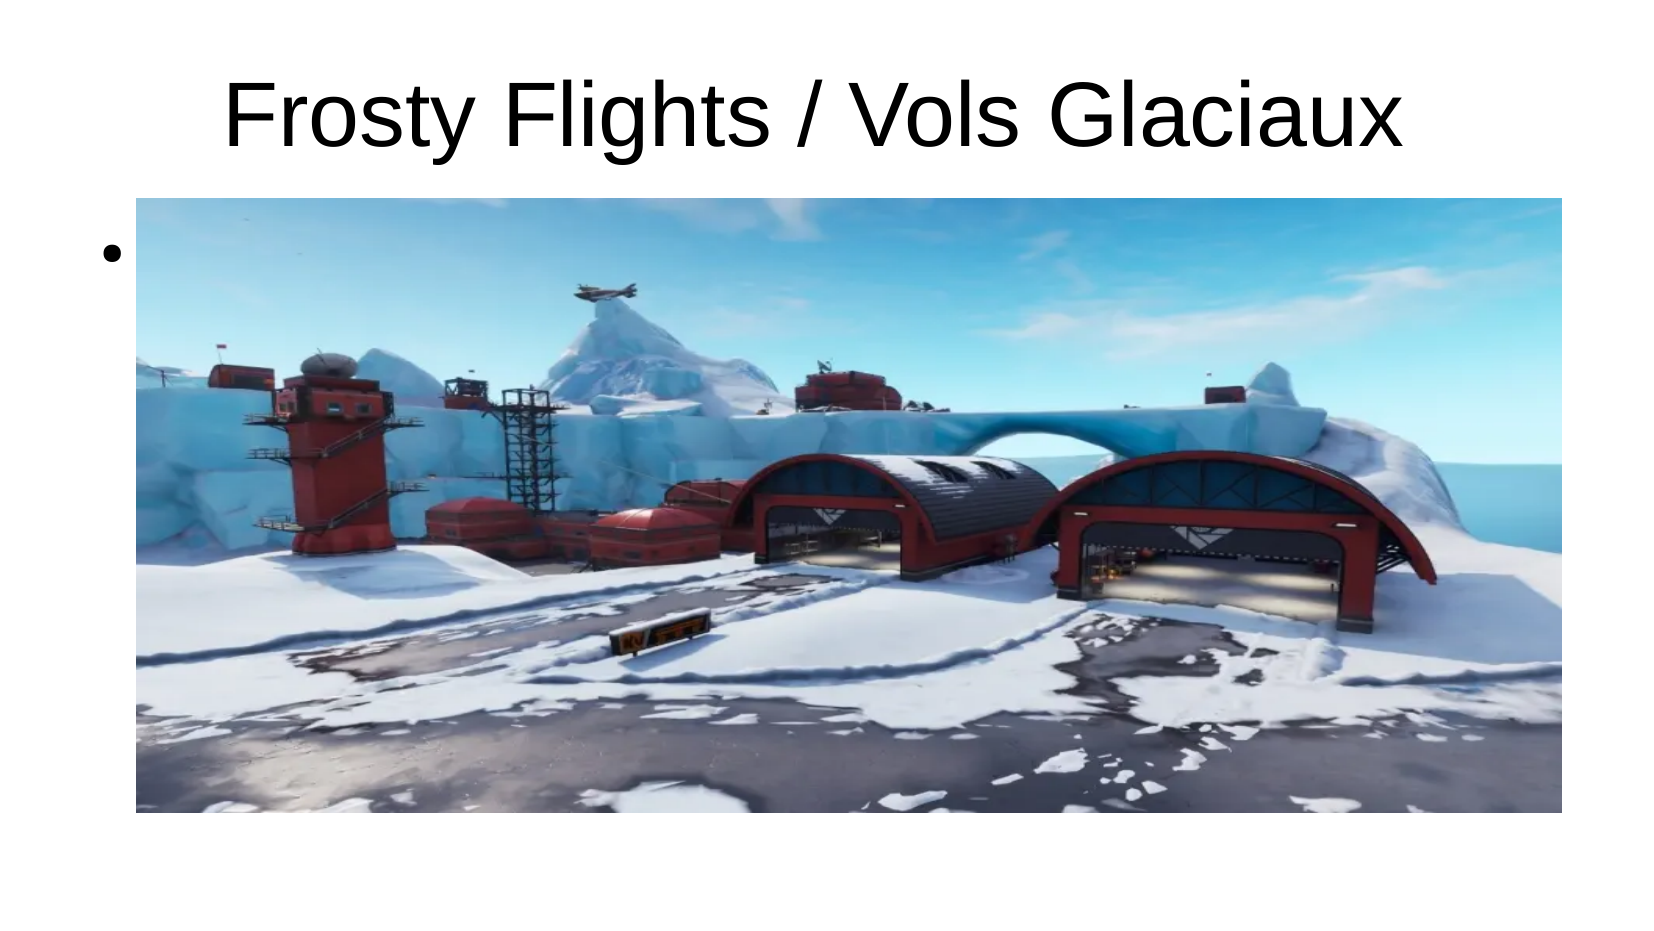

# Frosty Flights / Vols Glaciaux
 v